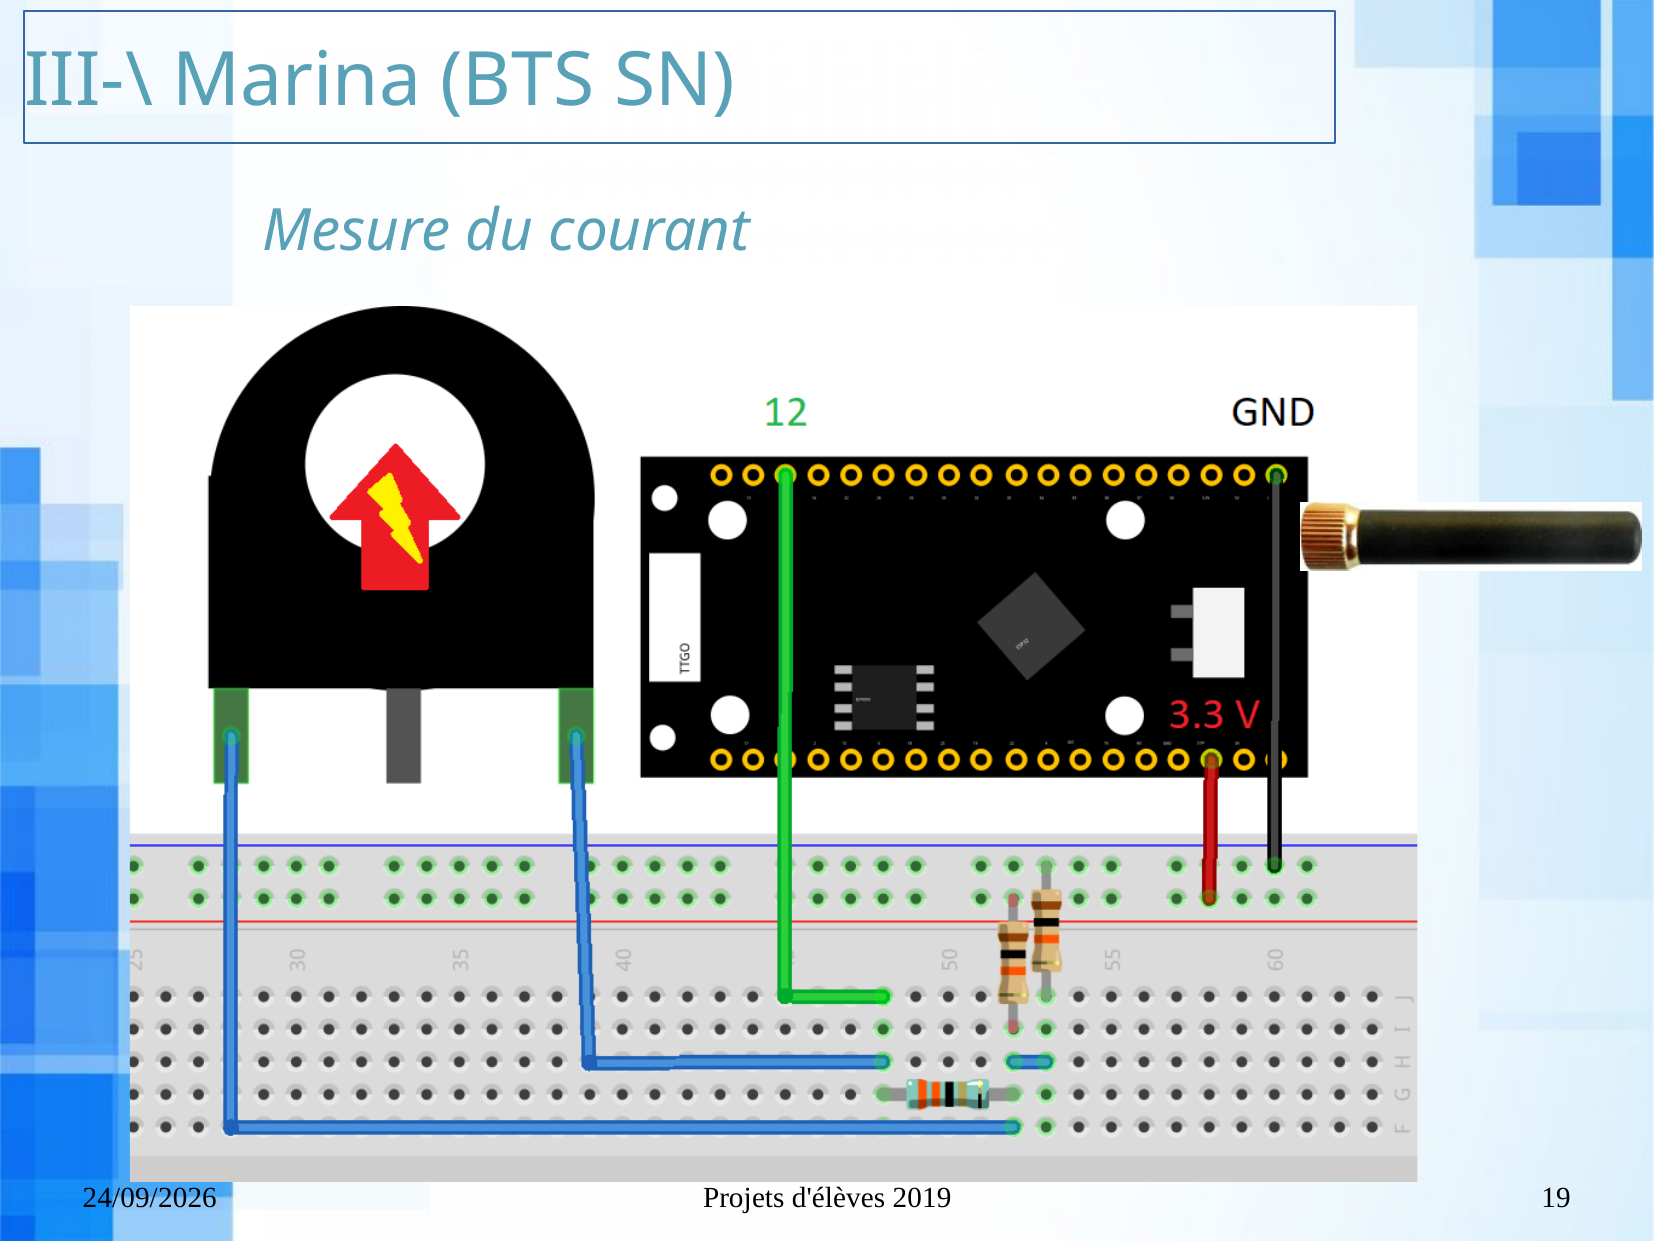

# III-\ Marina (BTS SN)
Mesure du courant
Projets d'élèves 2019
19